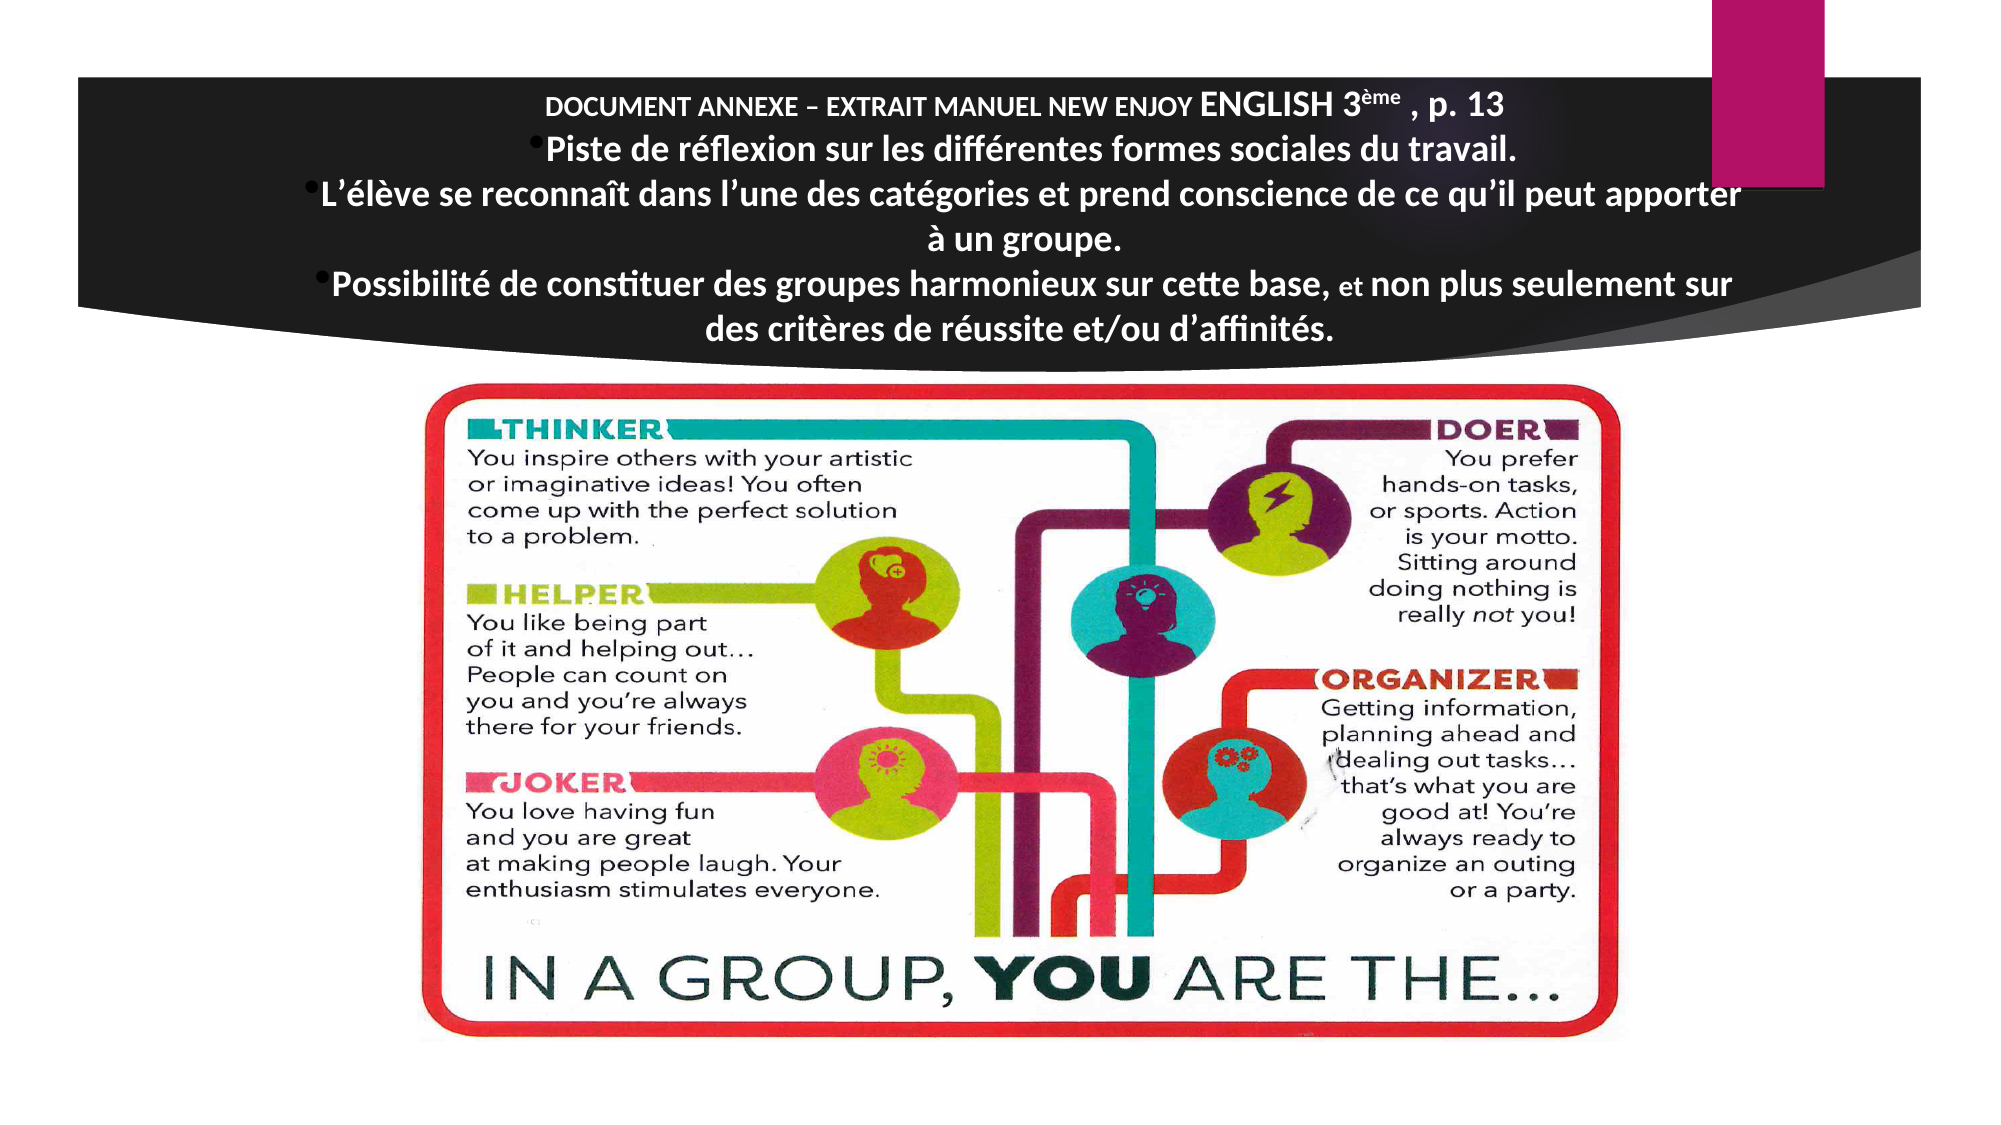

DOCUMENT ANNEXE – EXTRAIT MANUEL NEW ENJOY ENGLISH 3ème , p. 13
Piste de réflexion sur les différentes formes sociales du travail.
L’élève se reconnaît dans l’une des catégories et prend conscience de ce qu’il peut apporter à un groupe.
Possibilité de constituer des groupes harmonieux sur cette base, et non plus seulement sur des critères de réussite et/ou d’affinités.